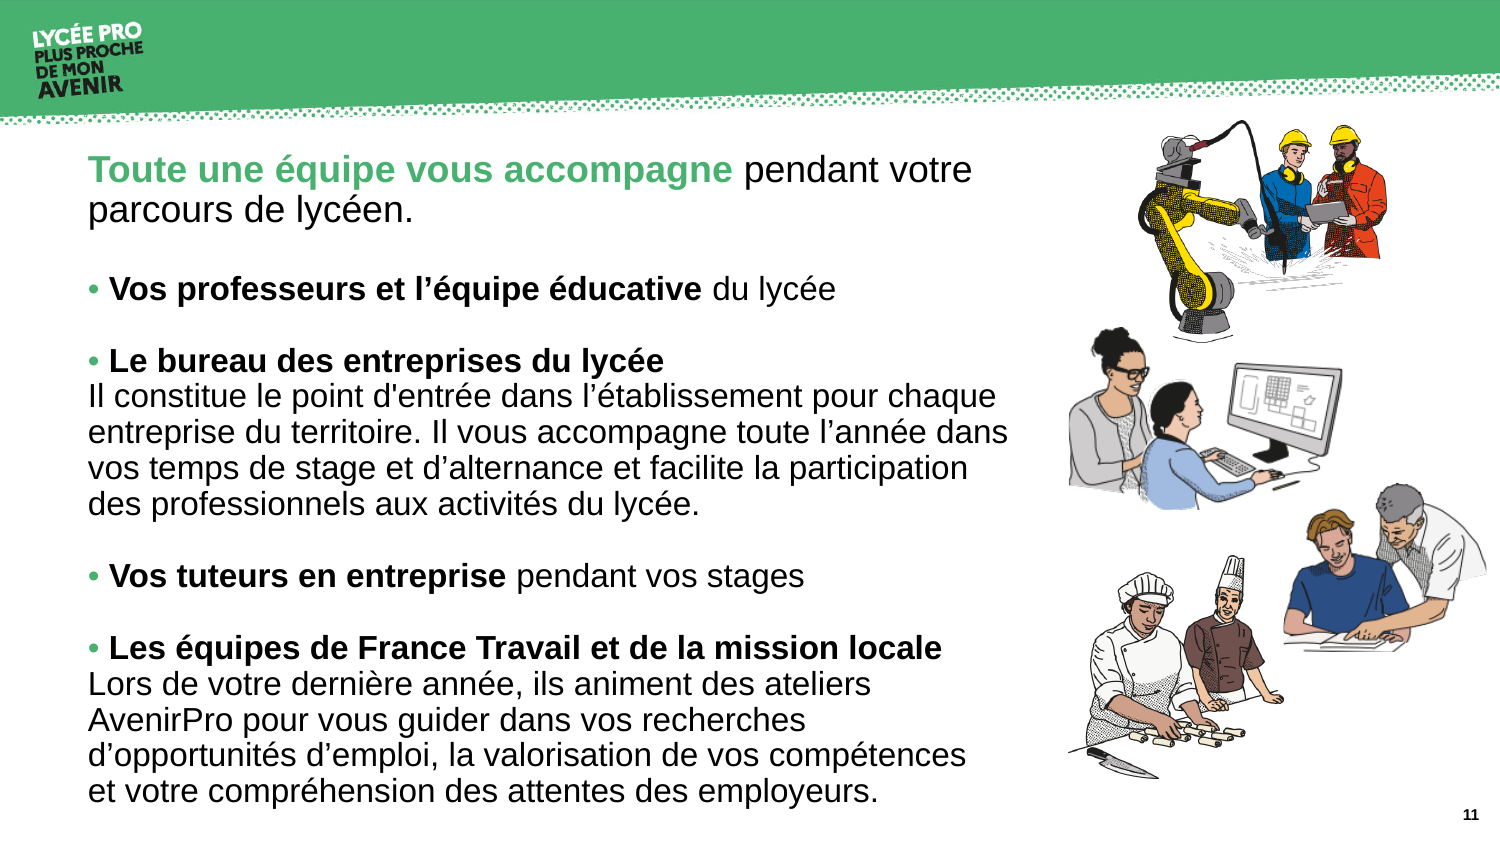

Toute une équipe vous accompagne pendant votre parcours de lycéen.
• Vos professeurs et l’équipe éducative du lycée
• Le bureau des entreprises du lycée
Il constitue le point d'entrée dans l’établissement pour chaque entreprise du territoire. Il vous accompagne toute l’année dans vos temps de stage et d’alternance et facilite la participation des professionnels aux activités du lycée.
• Vos tuteurs en entreprise pendant vos stages
• Les équipes de France Travail et de la mission locale
Lors de votre dernière année, ils animent des ateliers AvenirPro pour vous guider dans vos recherches d’opportunités d’emploi, la valorisation de vos compétences
et votre compréhension des attentes des employeurs.